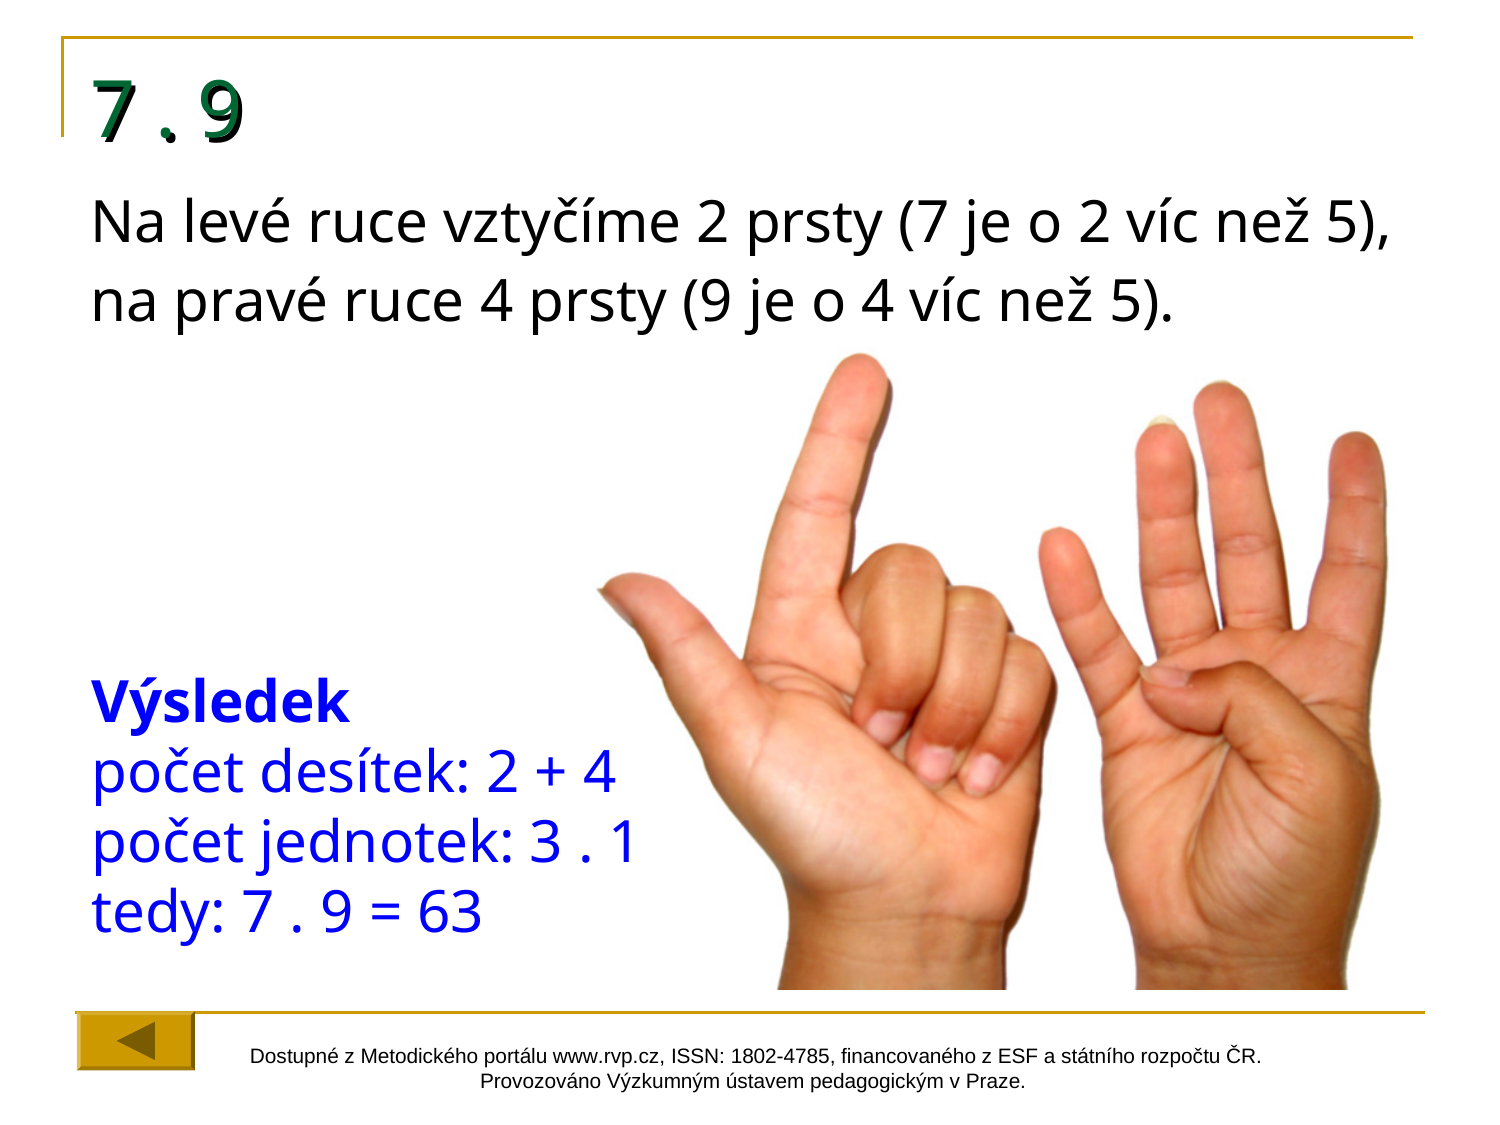

# 7 . 9
Na levé ruce vztyčíme 2 prsty (7 je o 2 víc než 5), na pravé ruce 4 prsty (9 je o 4 víc než 5).
Výsledek
počet desítek: 2 + 4
počet jednotek: 3 . 1
tedy: 7 . 9 = 63